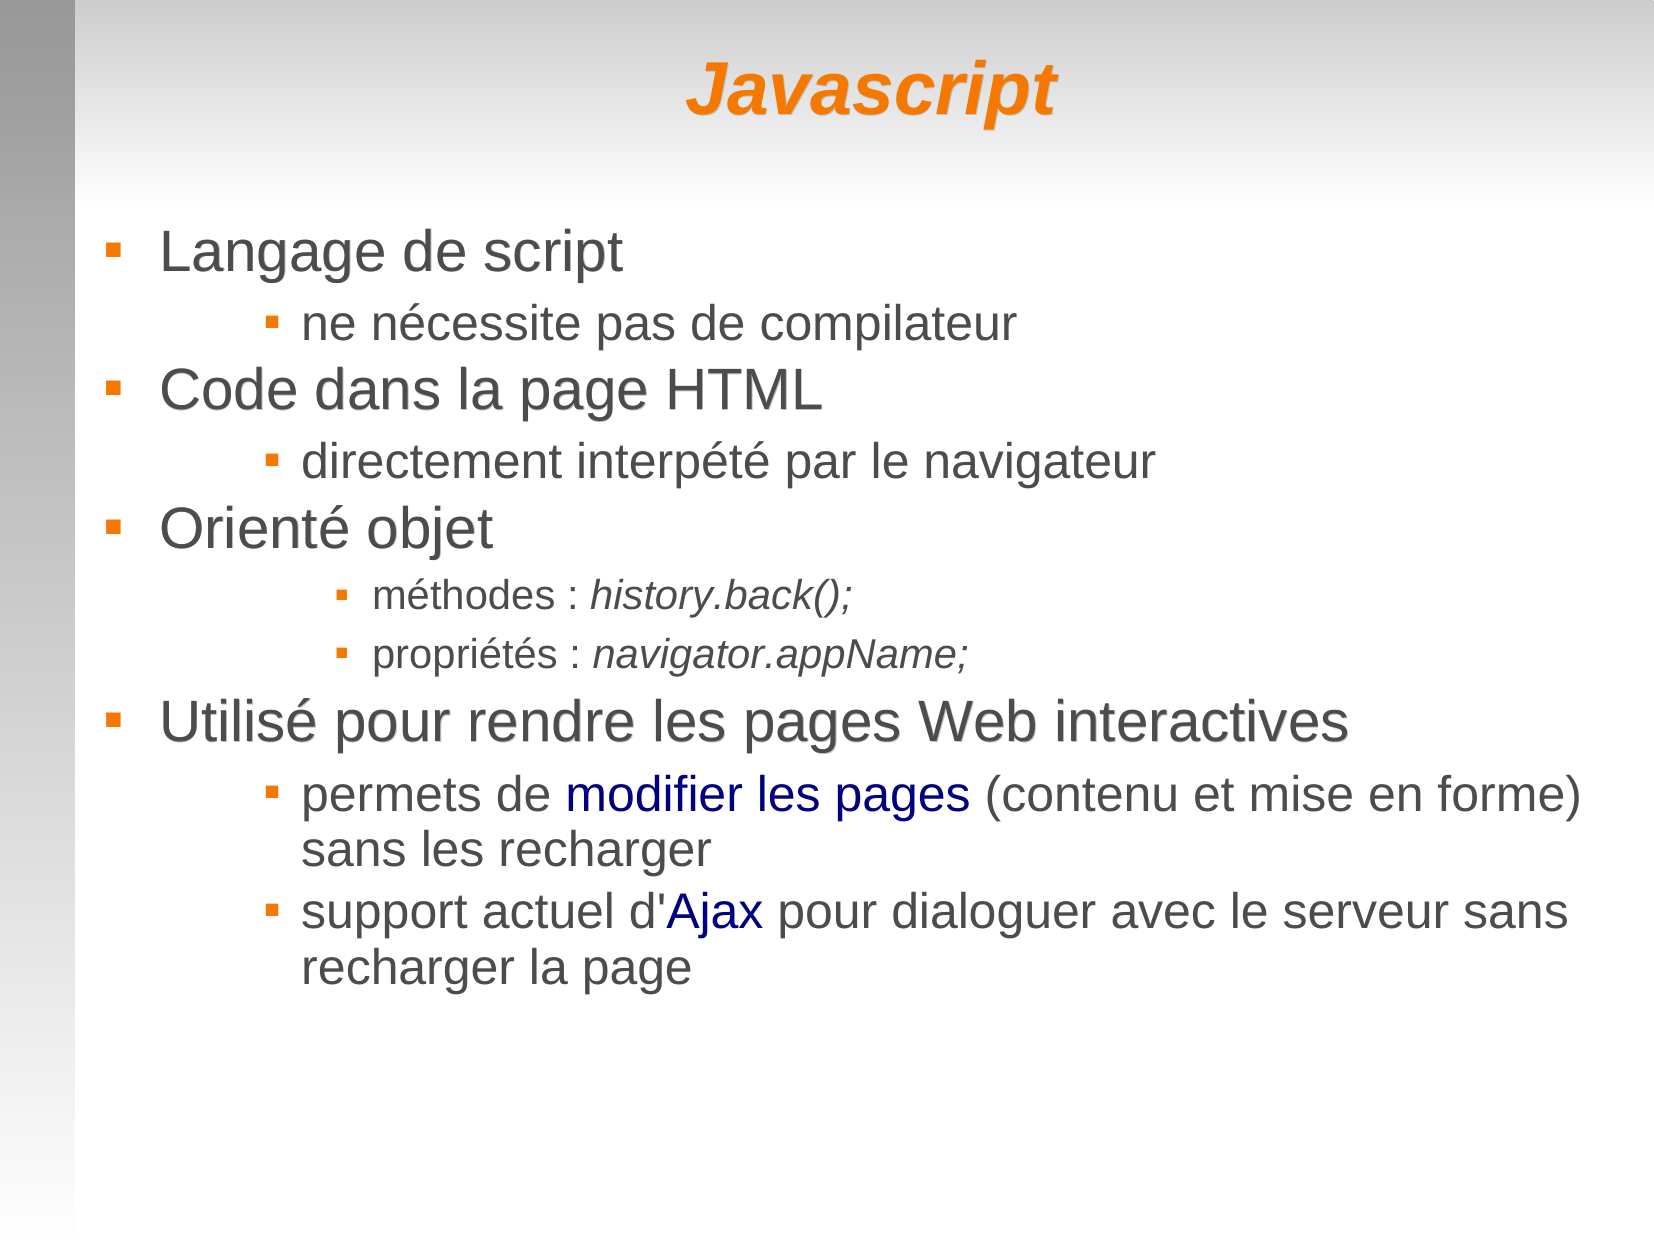

# Javascript
Langage de script
ne nécessite pas de compilateur
Code dans la page HTML
directement interpété par le navigateur
Orienté objet
méthodes : history.back();
propriétés : navigator.appName;
Utilisé pour rendre les pages Web interactives
permets de modifier les pages (contenu et mise en forme) sans les recharger
support actuel d'Ajax pour dialoguer avec le serveur sans recharger la page